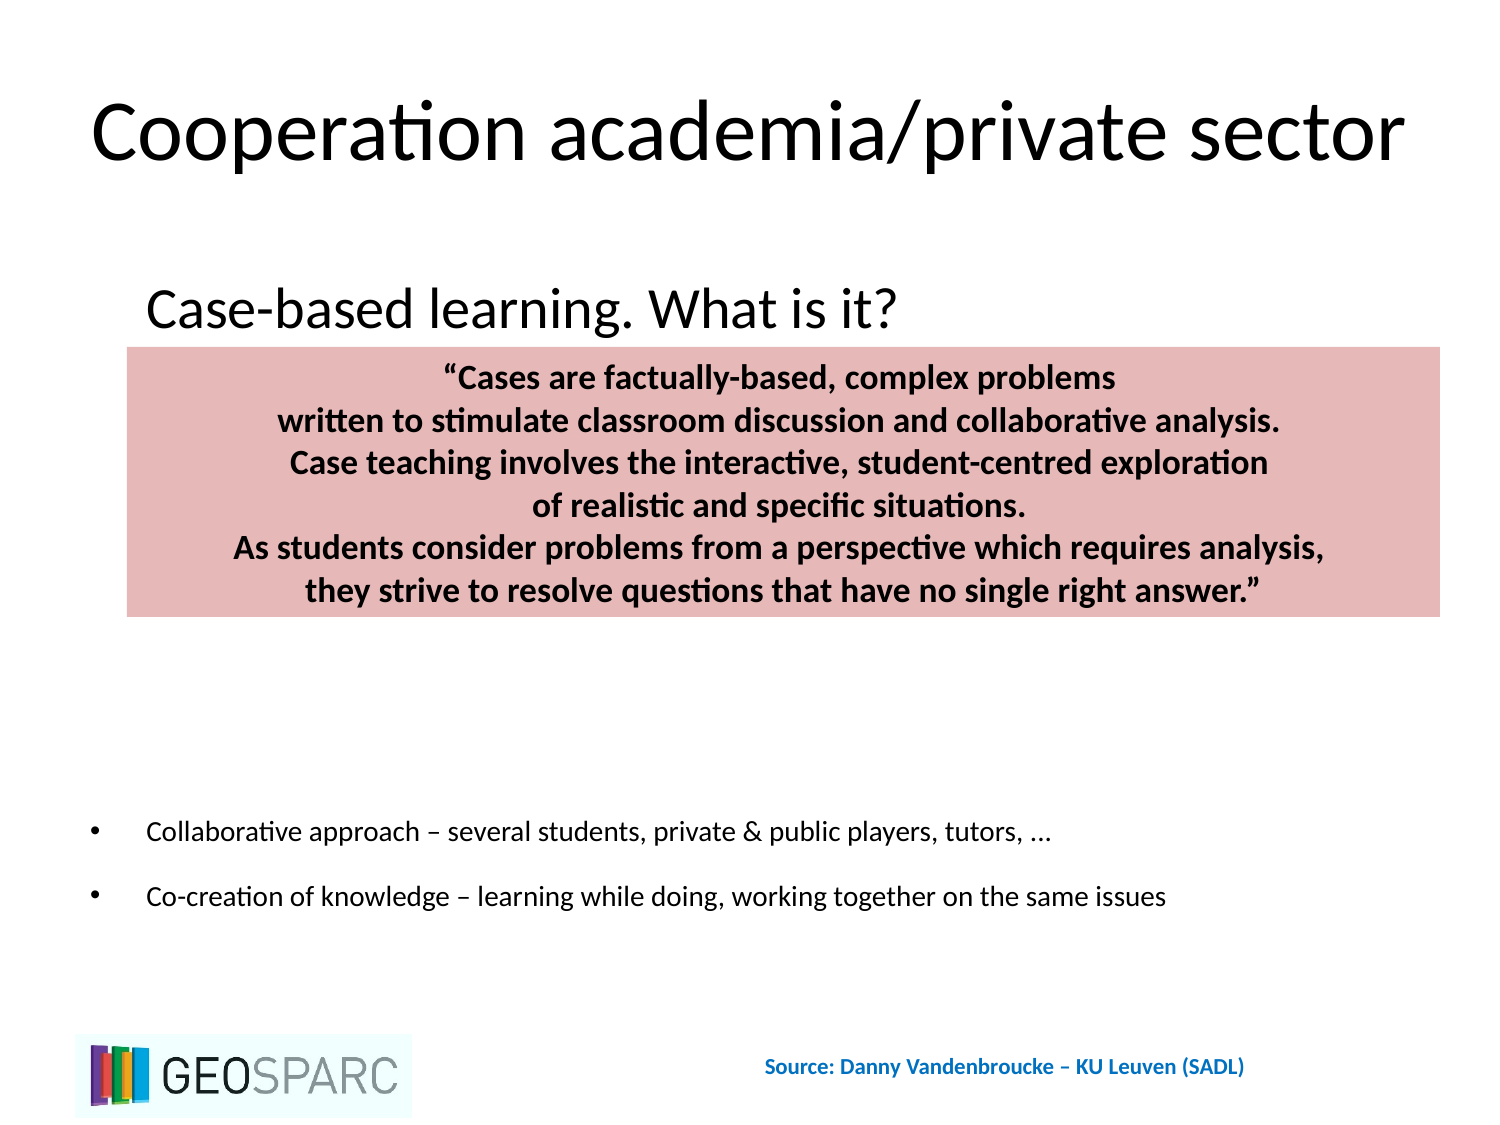

# Cooperation academia/private sector
Case-based learning. What is it?
Collaborative approach – several students, private & public players, tutors, ...
Co-creation of knowledge – learning while doing, working together on the same issues
“Cases are factually-based, complex problems
written to stimulate classroom discussion and collaborative analysis.
Case teaching involves the interactive, student-centred exploration
of realistic and specific situations.
As students consider problems from a perspective which requires analysis,
they strive to resolve questions that have no single right answer.”
Source: Danny Vandenbroucke – KU Leuven (SADL)